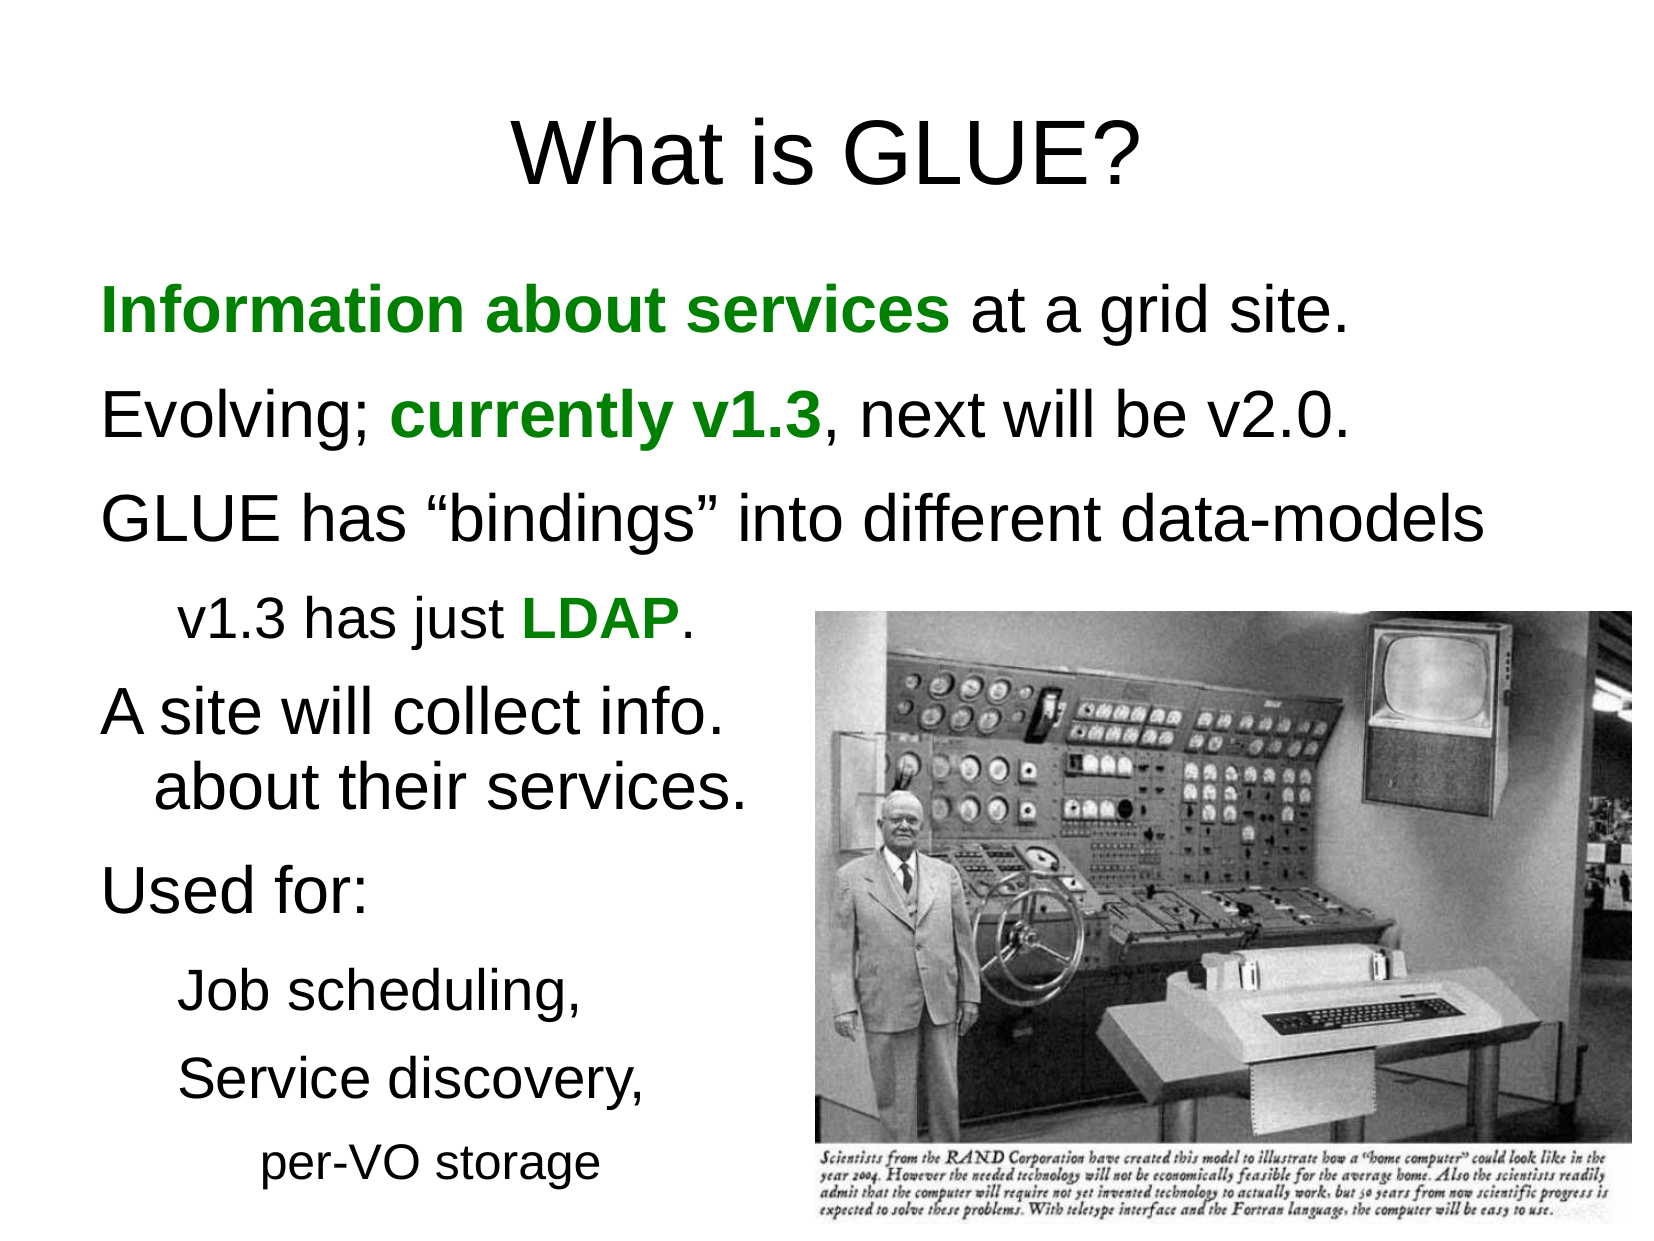

# What is GLUE?
Information about services at a grid site.
Evolving; currently v1.3, next will be v2.0.
GLUE has “bindings” into different data-models
v1.3 has just LDAP.
A site will collect info.
about their services.
Used for:
Job scheduling,
Service discovery,
per-VO storage